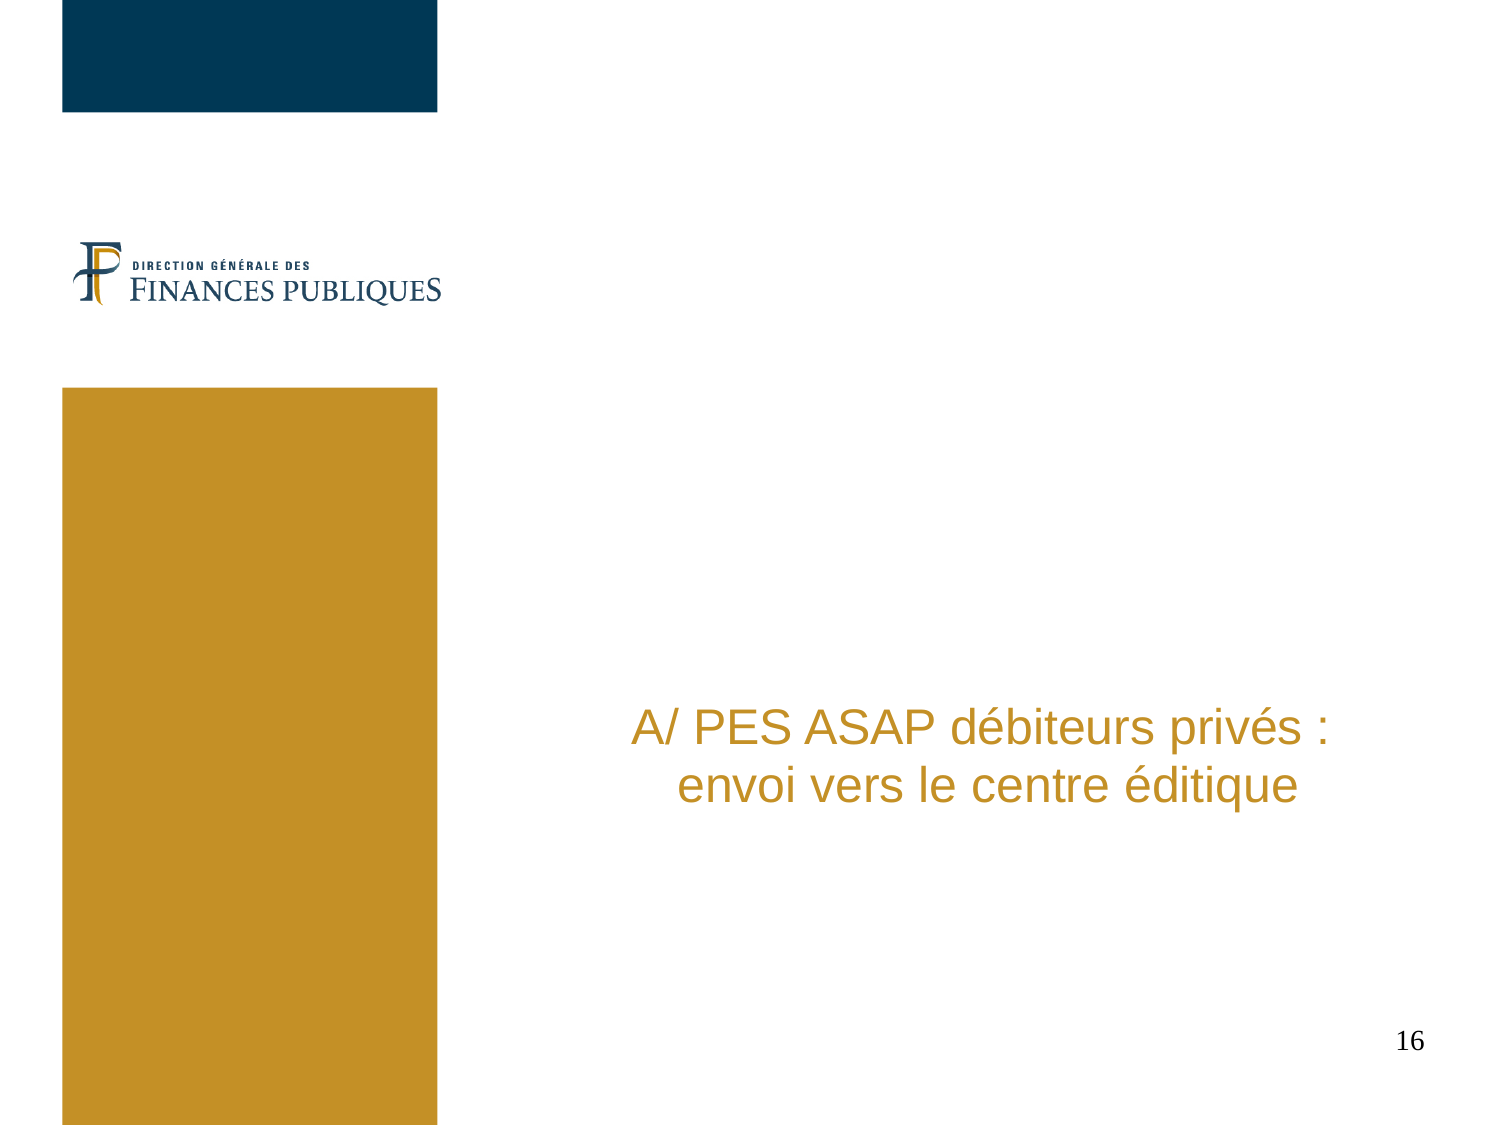

# A/ PES ASAP débiteurs privés : envoi vers le centre éditique
16